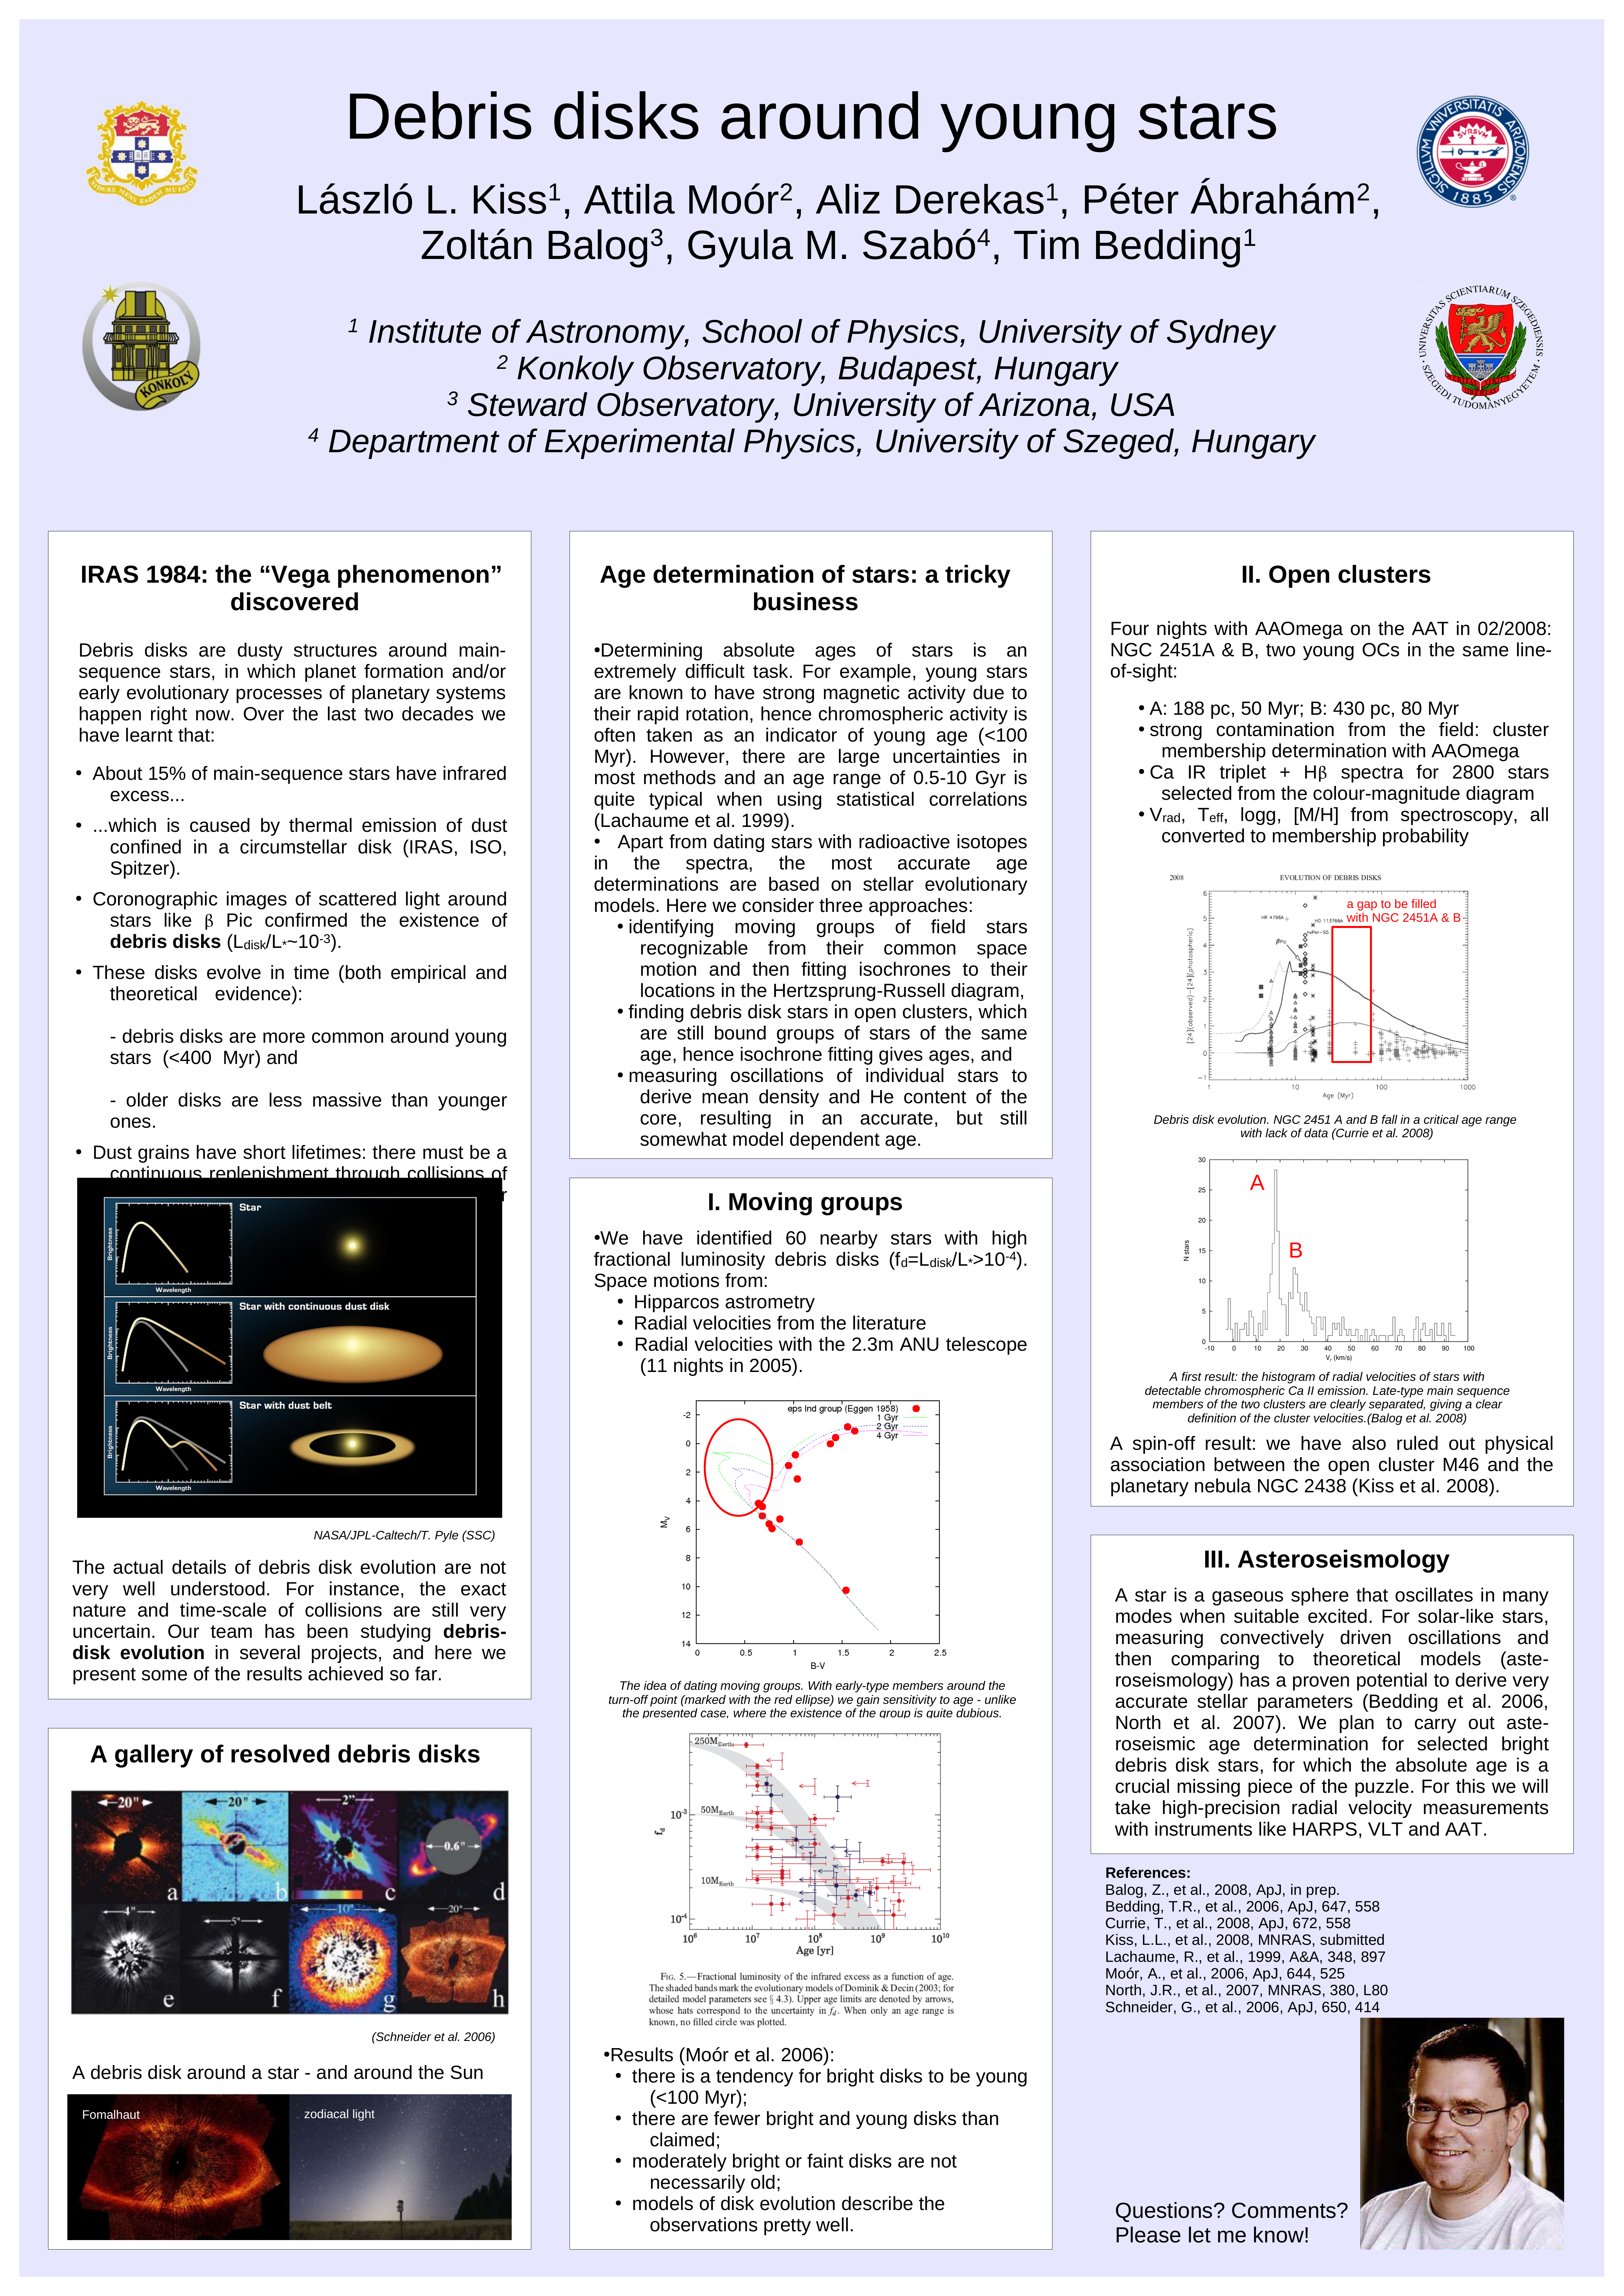

Debris disks around young stars
László L. Kiss1, Attila Moór2, Aliz Derekas1, Péter Ábrahám2,
Zoltán Balog3, Gyula M. Szabó4, Tim Bedding1
1 Institute of Astronomy, School of Physics, University of Sydney
2 Konkoly Observatory, Budapest, Hungary
3 Steward Observatory, University of Arizona, USA
4 Department of Experimental Physics, University of Szeged, Hungary
Age determination of stars: a tricky business
II. Open clusters
IRAS 1984: the “Vega phenomenon”
discovered
Four nights with AAOmega on the AAT in 02/2008: NGC 2451A & B, two young OCs in the same line-of-sight:
Debris disks are dusty structures around main-sequence stars, in which planet formation and/or early evolutionary processes of planetary systems happen right now. Over the last two decades we have learnt that:
Determining absolute ages of stars is an extremely difficult task. For example, young stars are known to have strong magnetic activity due to their rapid rotation, hence chromospheric activity is often taken as an indicator of young age (<100 Myr). However, there are large uncertainties in most methods and an age range of 0.5-10 Gyr is quite typical when using statistical correlations (Lachaume et al. 1999).
	Apart from dating stars with radioactive isotopes in the spectra, the most accurate age determinations are based on stellar evolutionary models. Here we consider three approaches:
identifying moving groups of field stars recognizable from their common space motion and then fitting isochrones to their locations in the Hertzsprung-Russell diagram,
finding debris disk stars in open clusters, which are still bound groups of stars of the same age, hence isochrone fitting gives ages, and
measuring oscillations of individual stars to derive mean density and He content of the core, resulting in an accurate, but still somewhat model dependent age.
A: 188 pc, 50 Myr; B: 430 pc, 80 Myr
strong contamination from the field: cluster membership determination with AAOmega
Ca IR triplet + H spectra for 2800 stars selected from the colour-magnitude diagram
Vrad, Teff, logg, [M/H] from spectroscopy, all converted to membership probability
# About 15% of main-sequence stars have infrared excess...
...which is caused by thermal emission of dust confined in a circumstellar disk (IRAS, ISO, Spitzer).
Coronographic images of scattered light around stars like  Pic confirmed the existence of debris disks (Ldisk/L*~10-3).
These disks evolve in time (both empirical and theoretical evidence):
- debris disks are more common around young stars (<400 Myr)	and
- older disks are less massive than younger ones.
Dust grains have short lifetimes: there must be a continuous replenishment through collisions of planetesimals & evaporating extrasolar comets.
a gap to be filled
with NGC 2451A & B
Debris disk evolution. NGC 2451 A and B fall in a critical age range
with lack of data (Currie et al. 2008)
A
I. Moving groups
We have identified 60 nearby stars with high fractional luminosity debris disks (fd=Ldisk/L*>10-4). Space motions from:
 Hipparcos astrometry
 Radial velocities from the literature
 Radial velocities with the 2.3m ANU telescope (11 nights in 2005).
B
A first result: the histogram of radial velocities of stars with detectable chromospheric Ca II emission. Late-type main sequence members of the two clusters are clearly separated, giving a clear definition of the cluster velocities.(Balog et al. 2008)
A spin-off result: we have also ruled out physical association between the open cluster M46 and the planetary nebula NGC 2438 (Kiss et al. 2008).
NASA/JPL-Caltech/T. Pyle (SSC)
III. Asteroseismology
The actual details of debris disk evolution are not very well understood. For instance, the exact nature and time-scale of collisions are still very uncertain. Our team has been studying debris- disk evolution in several projects, and here we present some of the results achieved so far.
A star is a gaseous sphere that oscillates in many modes when suitable excited. For solar-like stars, measuring convectively driven oscillations and then comparing to theoretical models (aste-roseismology) has a proven potential to derive very accurate stellar parameters (Bedding et al. 2006, North et al. 2007). We plan to carry out aste-roseismic age determination for selected bright debris disk stars, for which the absolute age is a crucial missing piece of the puzzle. For this we will take high-precision radial velocity measurements with instruments like HARPS, VLT and AAT.
The idea of dating moving groups. With early-type members around the turn-off point (marked with the red ellipse) we gain sensitivity to age - unlike the presented case, where the existence of the group is quite dubious.
A gallery of resolved debris disks
References:
Balog, Z., et al., 2008, ApJ, in prep.
Bedding, T.R., et al., 2006, ApJ, 647, 558
Currie, T., et al., 2008, ApJ, 672, 558
Kiss, L.L., et al., 2008, MNRAS, submitted
Lachaume, R., et al., 1999, A&A, 348, 897
Moór, A., et al., 2006, ApJ, 644, 525
North, J.R., et al., 2007, MNRAS, 380, L80
Schneider, G., et al., 2006, ApJ, 650, 414
(Schneider et al. 2006)
Results (Moór et al. 2006):
there is a tendency for bright disks to be young (<100 Myr);
there are fewer bright and young disks than claimed;
moderately bright or faint disks are not necessarily old;
models of disk evolution describe the observations pretty well.
A debris disk around a star - and around the Sun
zodiacal light
Fomalhaut
Questions? Comments?
Please let me know!